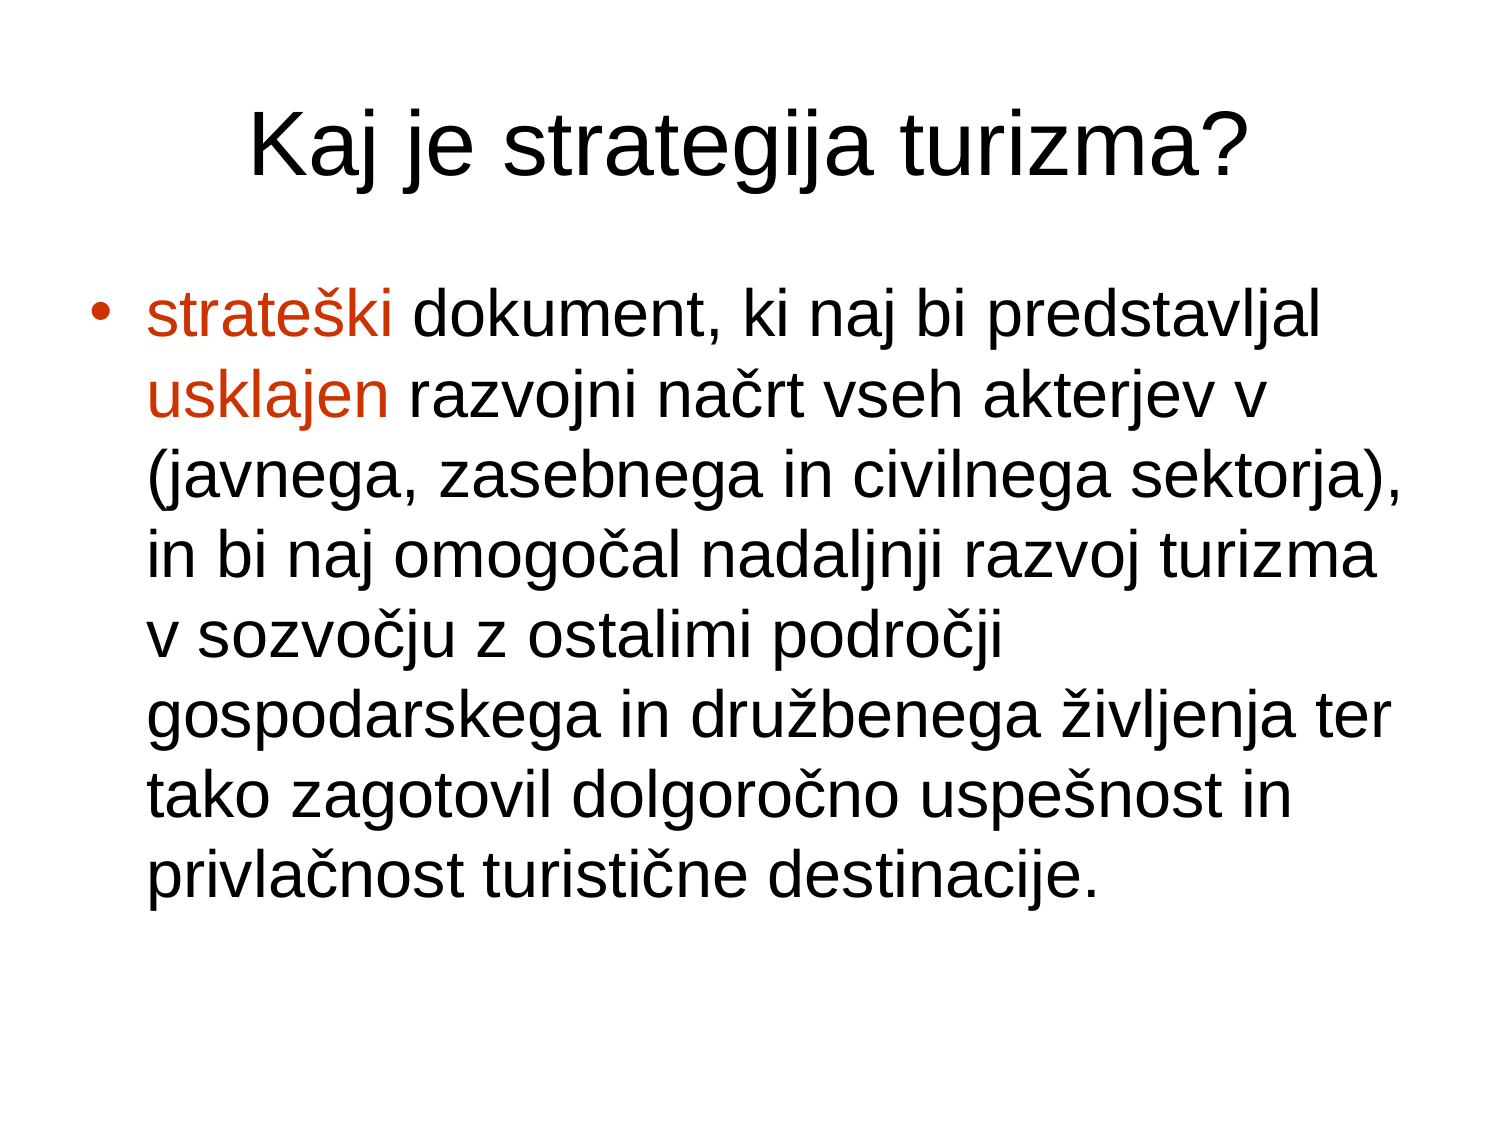

# Kaj je strategija turizma?
strateški dokument, ki naj bi predstavljal usklajen razvojni načrt vseh akterjev v (javnega, zasebnega in civilnega sektorja), in bi naj omogočal nadaljnji razvoj turizma v sozvočju z ostalimi področji gospodarskega in družbenega življenja ter tako zagotovil dolgoročno uspešnost in privlačnost turistične destinacije.